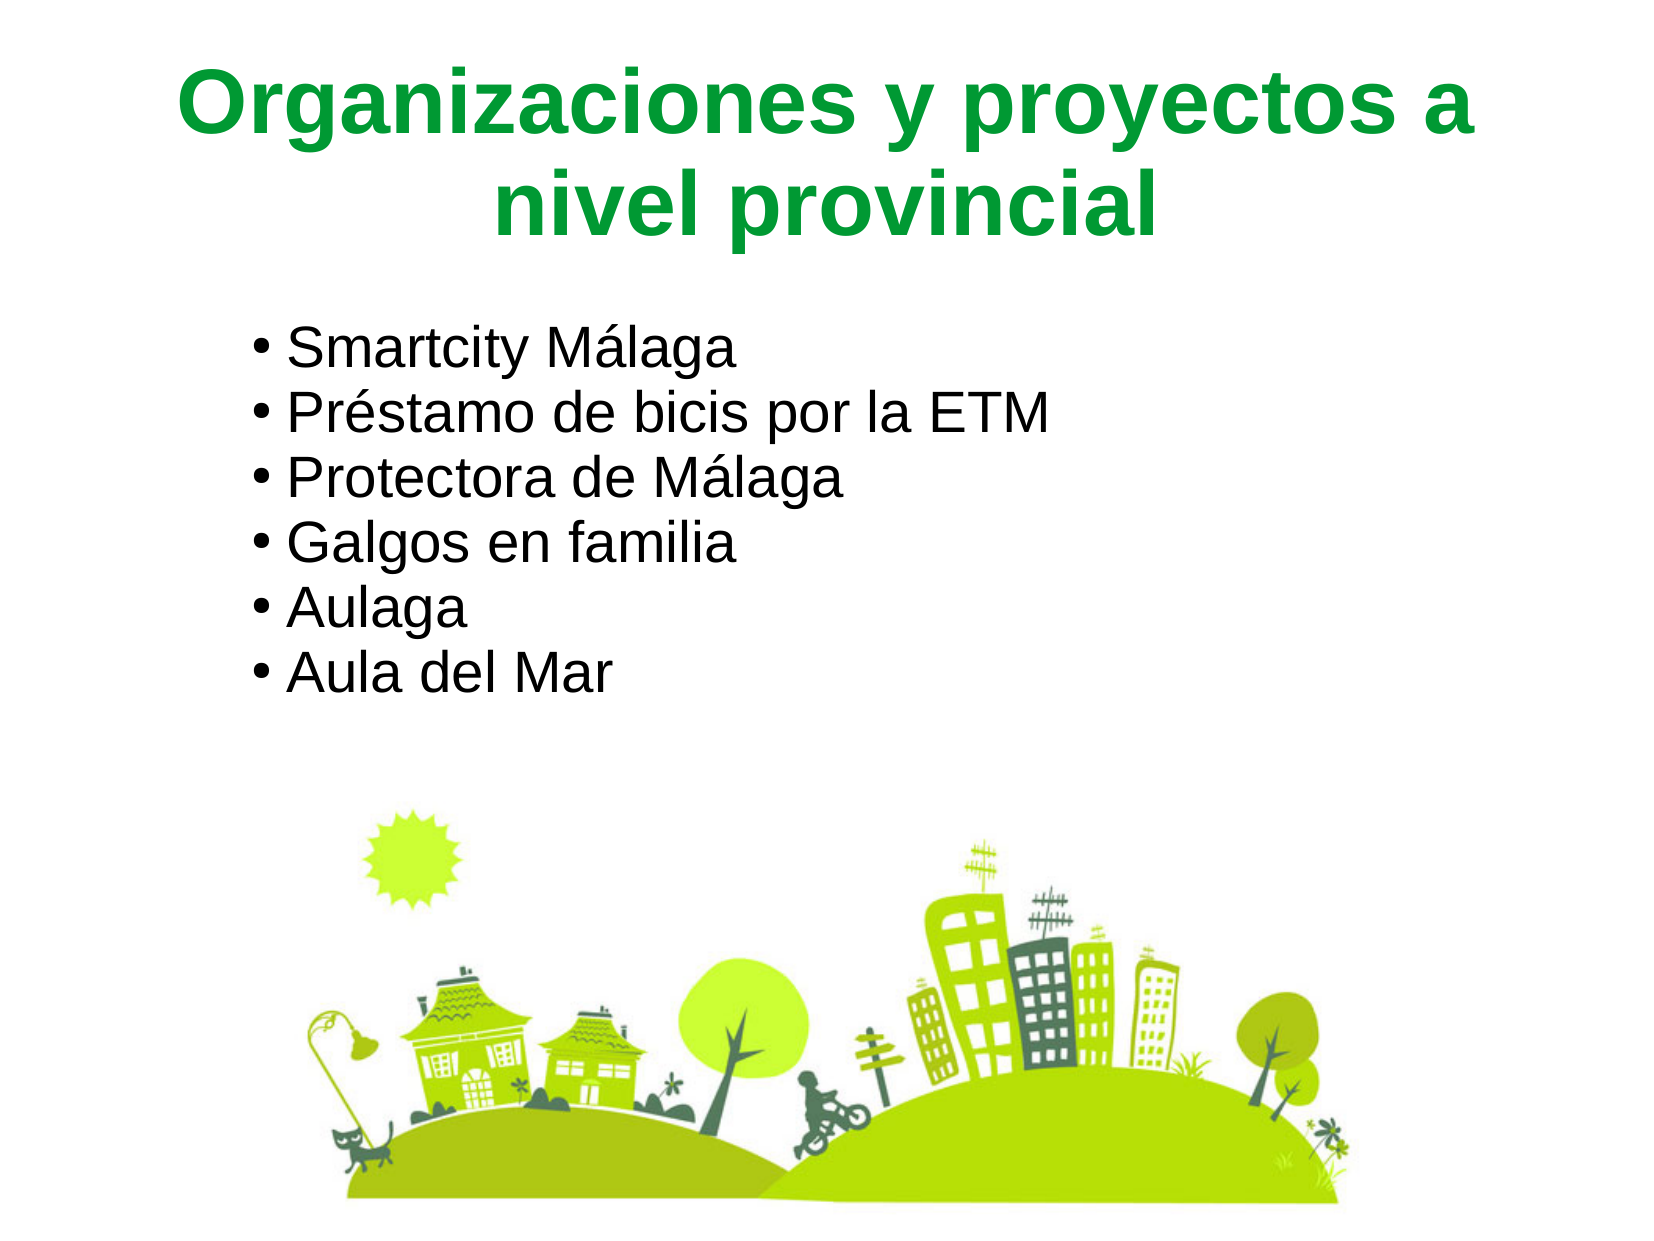

# Organizaciones y proyectos a nivel provincial
Smartcity Málaga
Préstamo de bicis por la ETM
Protectora de Málaga
Galgos en familia
Aulaga
Aula del Mar